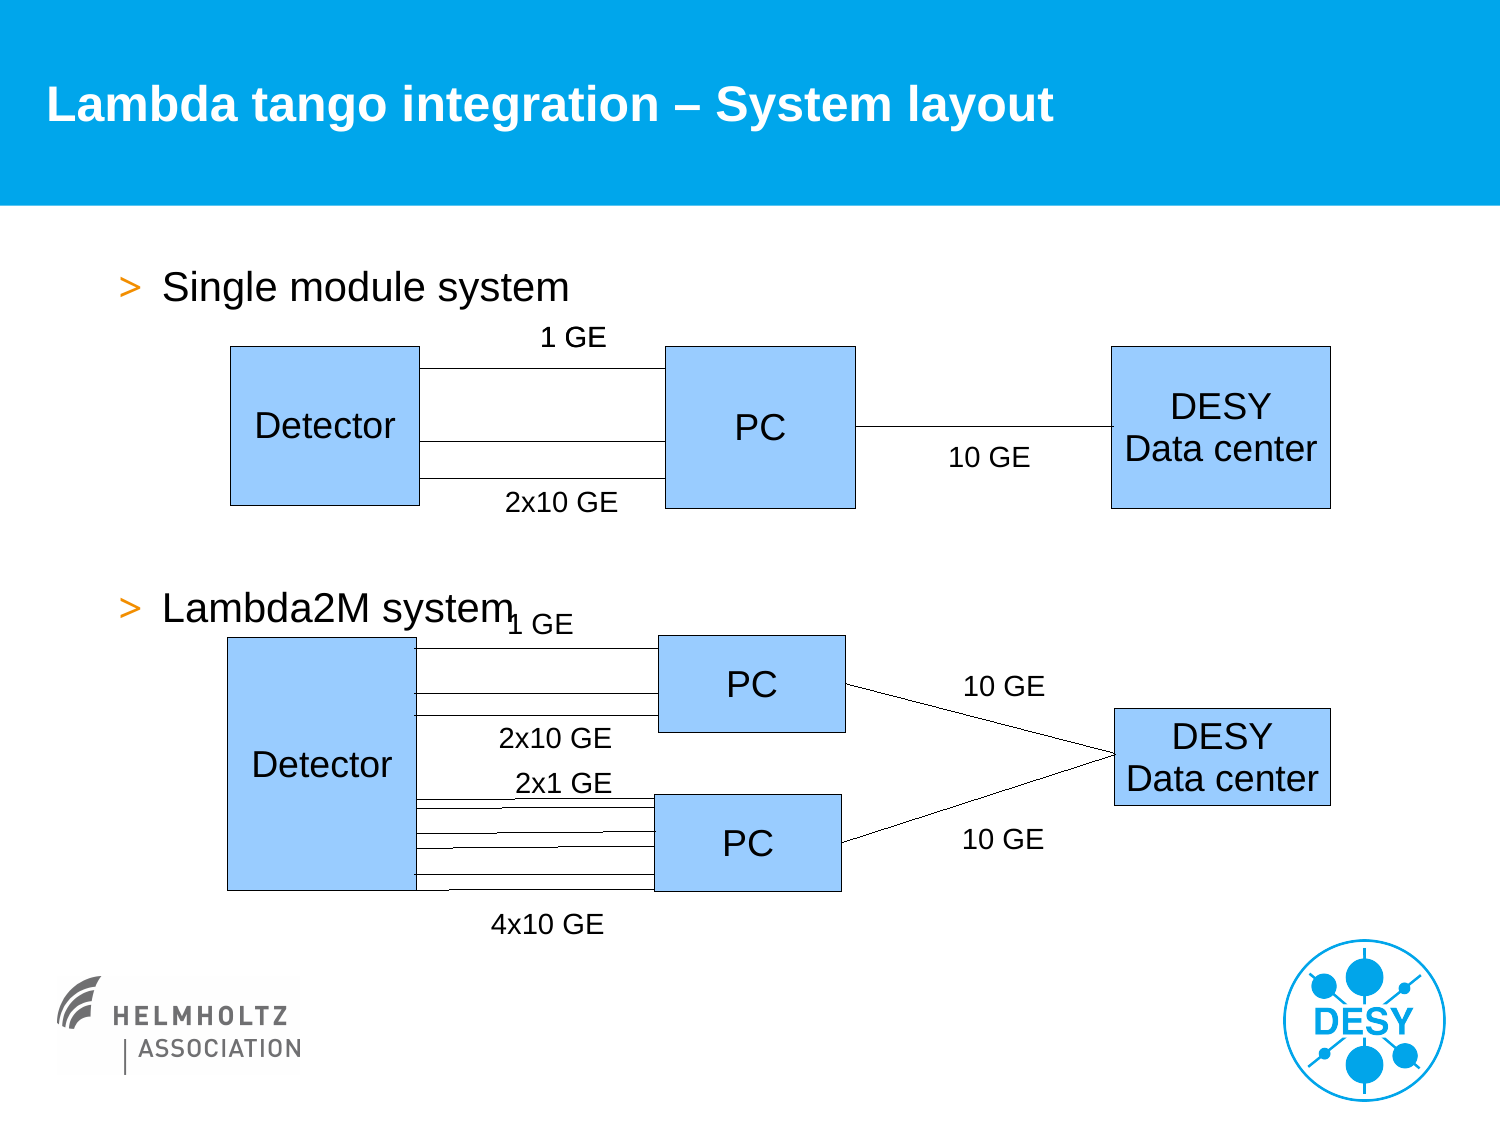

# Lambda tango integration – System layout
Single module system
Lambda2M system
1 GE
1 GE
Detector
PC
DESY
Data center
10 GE
2x10 GE
1 GE
PC
Detector
10 GE
DESY
Data center
2x10 GE
2x1 GE
PC
10 GE
4x10 GE